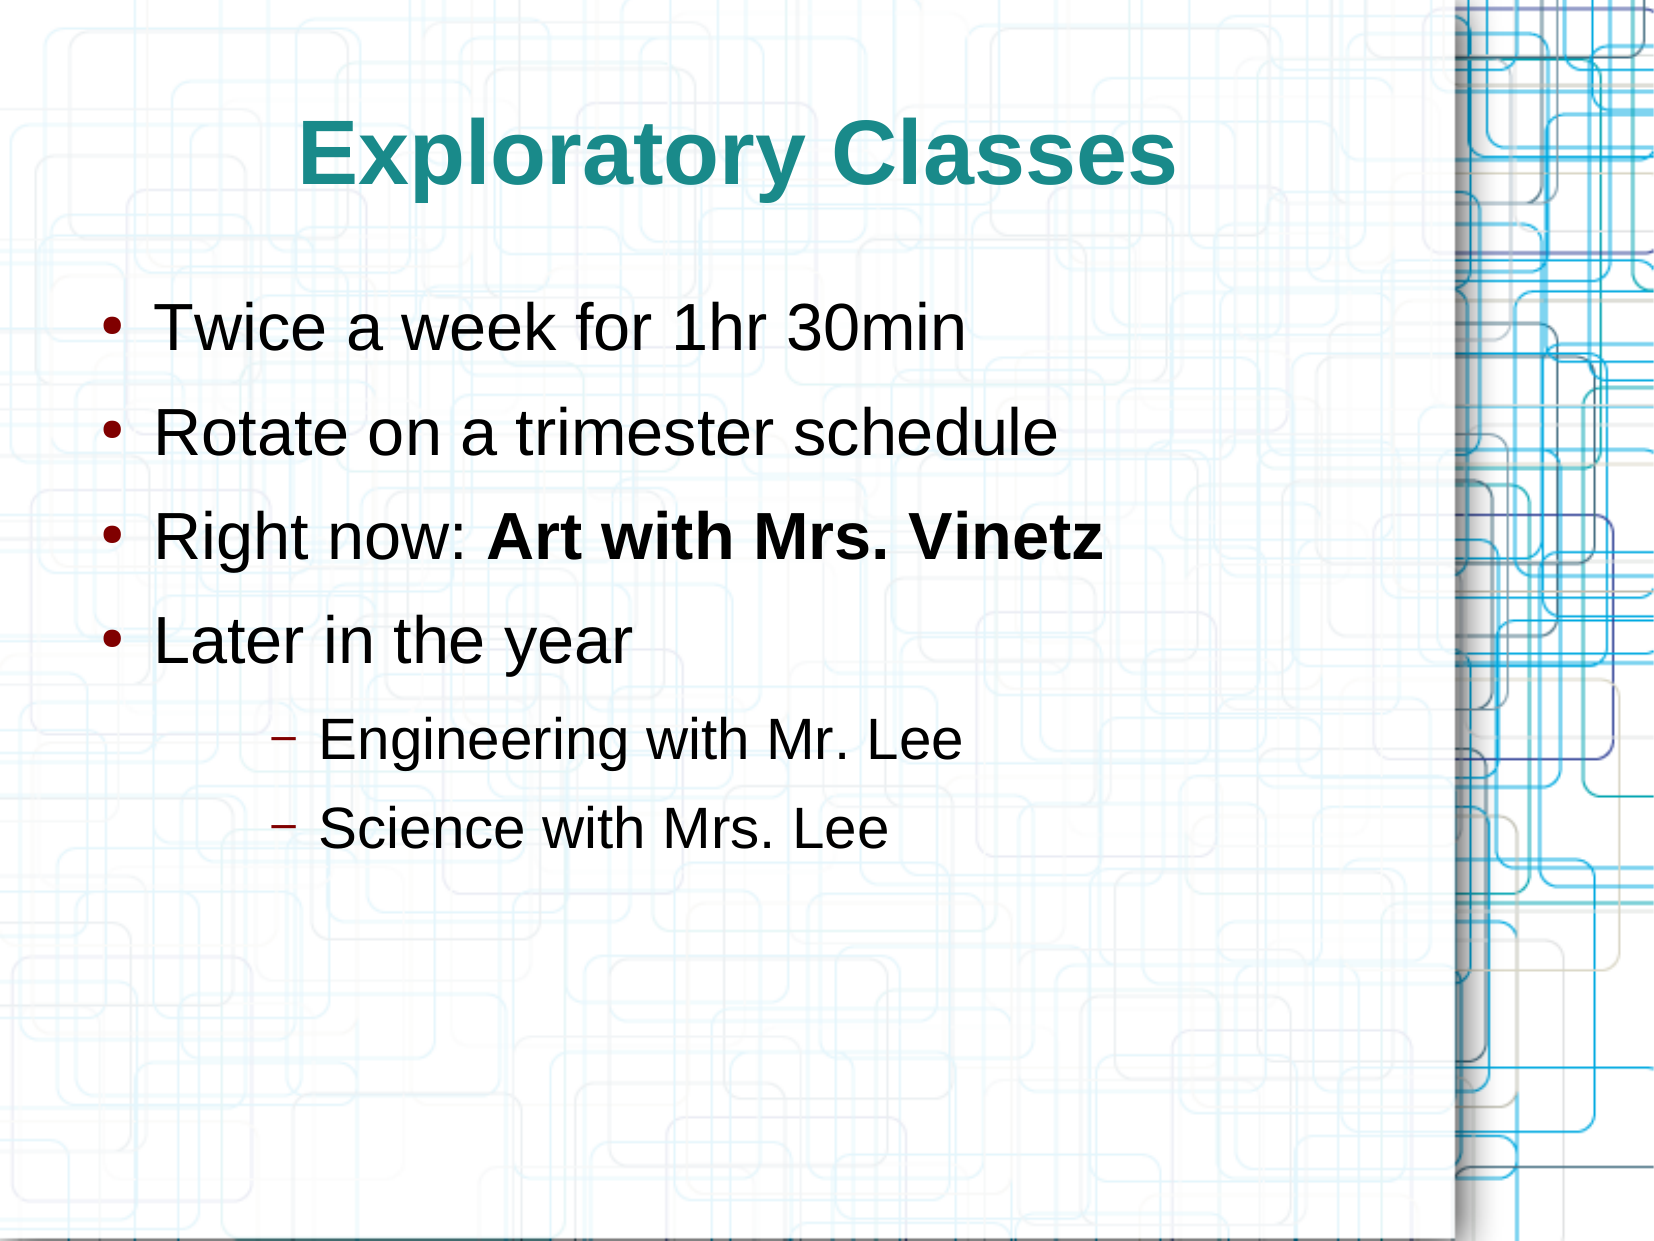

# Exploratory Classes
Twice a week for 1hr 30min
Rotate on a trimester schedule
Right now: Art with Mrs. Vinetz
Later in the year
Engineering with Mr. Lee
Science with Mrs. Lee